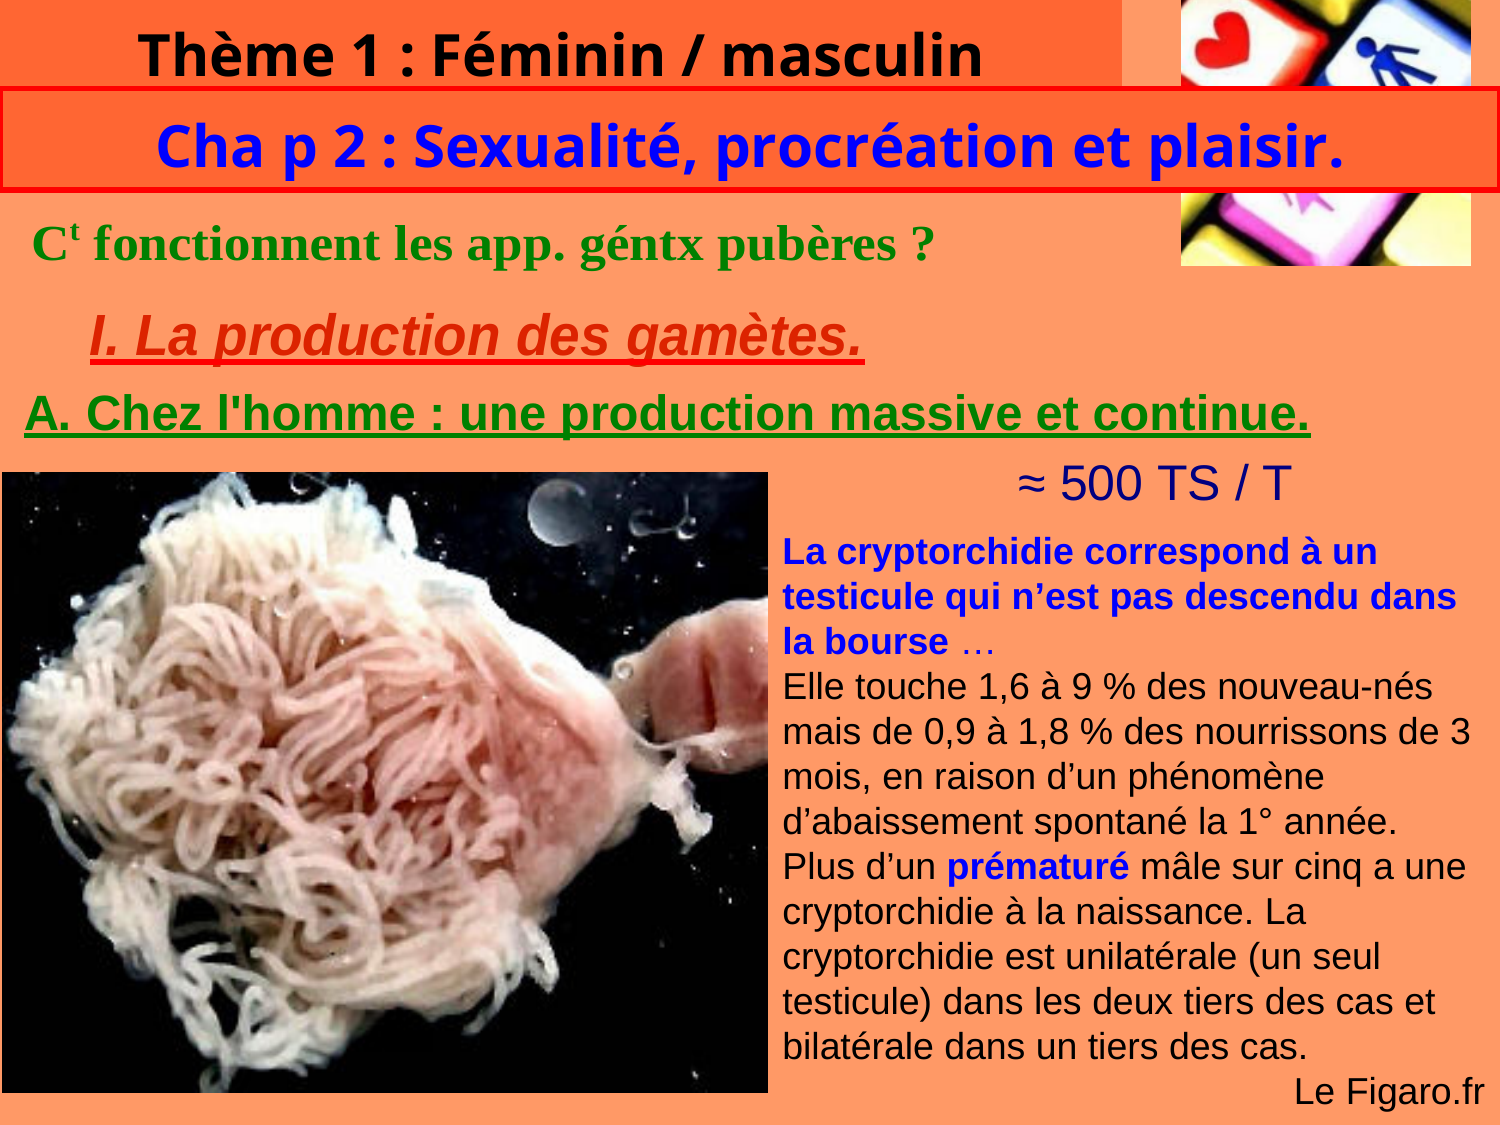

Thème 1 : Féminin / masculin
Cha p 2 : Sexualité, procréation et plaisir.
≈ 500 TS / T
La cryptorchidie correspond à un testicule qui n’est pas descendu dans la bourse …
Elle touche 1,6 à 9 % des nouveau-nés mais de 0,9 à 1,8 % des nourrissons de 3 mois, en raison d’un phénomène d’abaissement spontané la 1° année.
Plus d’un prématuré mâle sur cinq a une cryptorchidie à la naissance. La cryptorchidie est unilatérale (un seul testicule) dans les deux tiers des cas et bilatérale dans un tiers des cas.
Le Figaro.fr